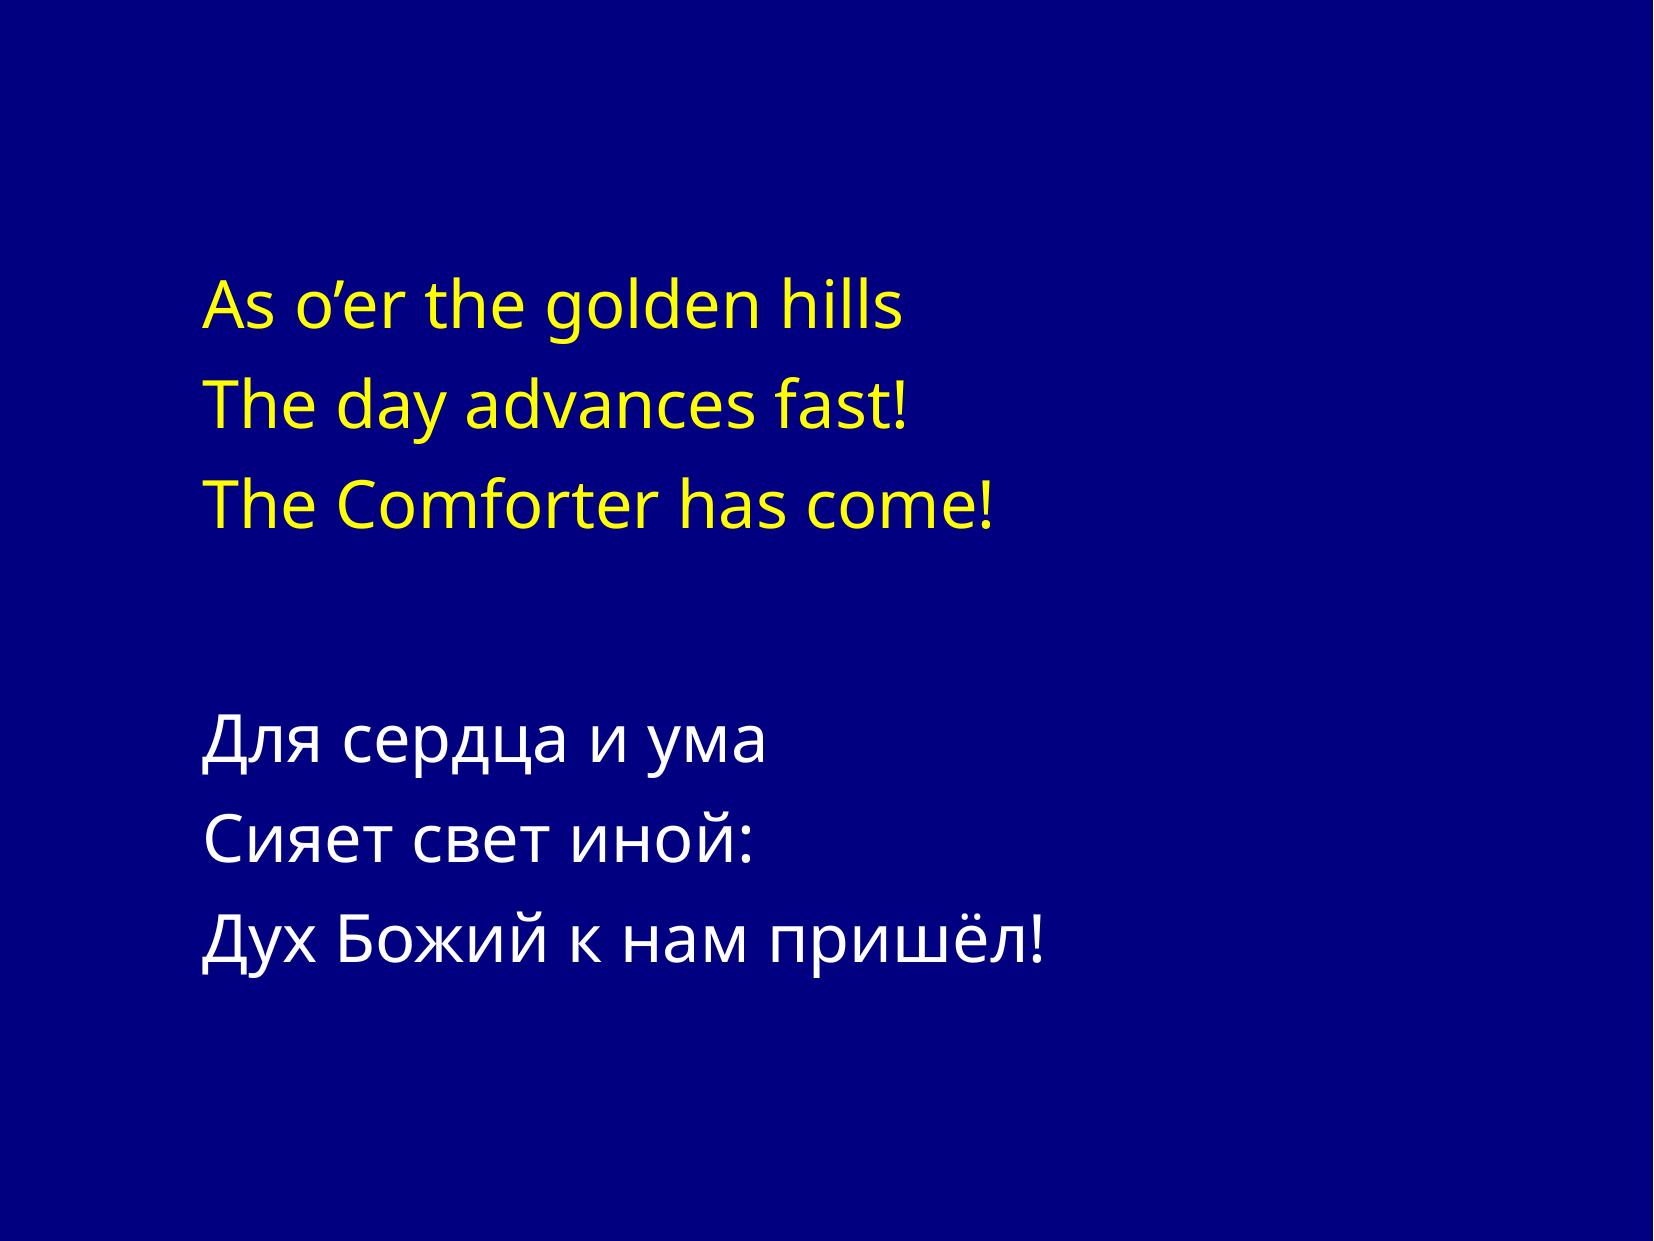

As o’er the golden hills
	The day advances fast!
	The Comforter has come!
	Для сердца и ума
	Сияет свет иной:
	Дух Божий к нам пришёл!